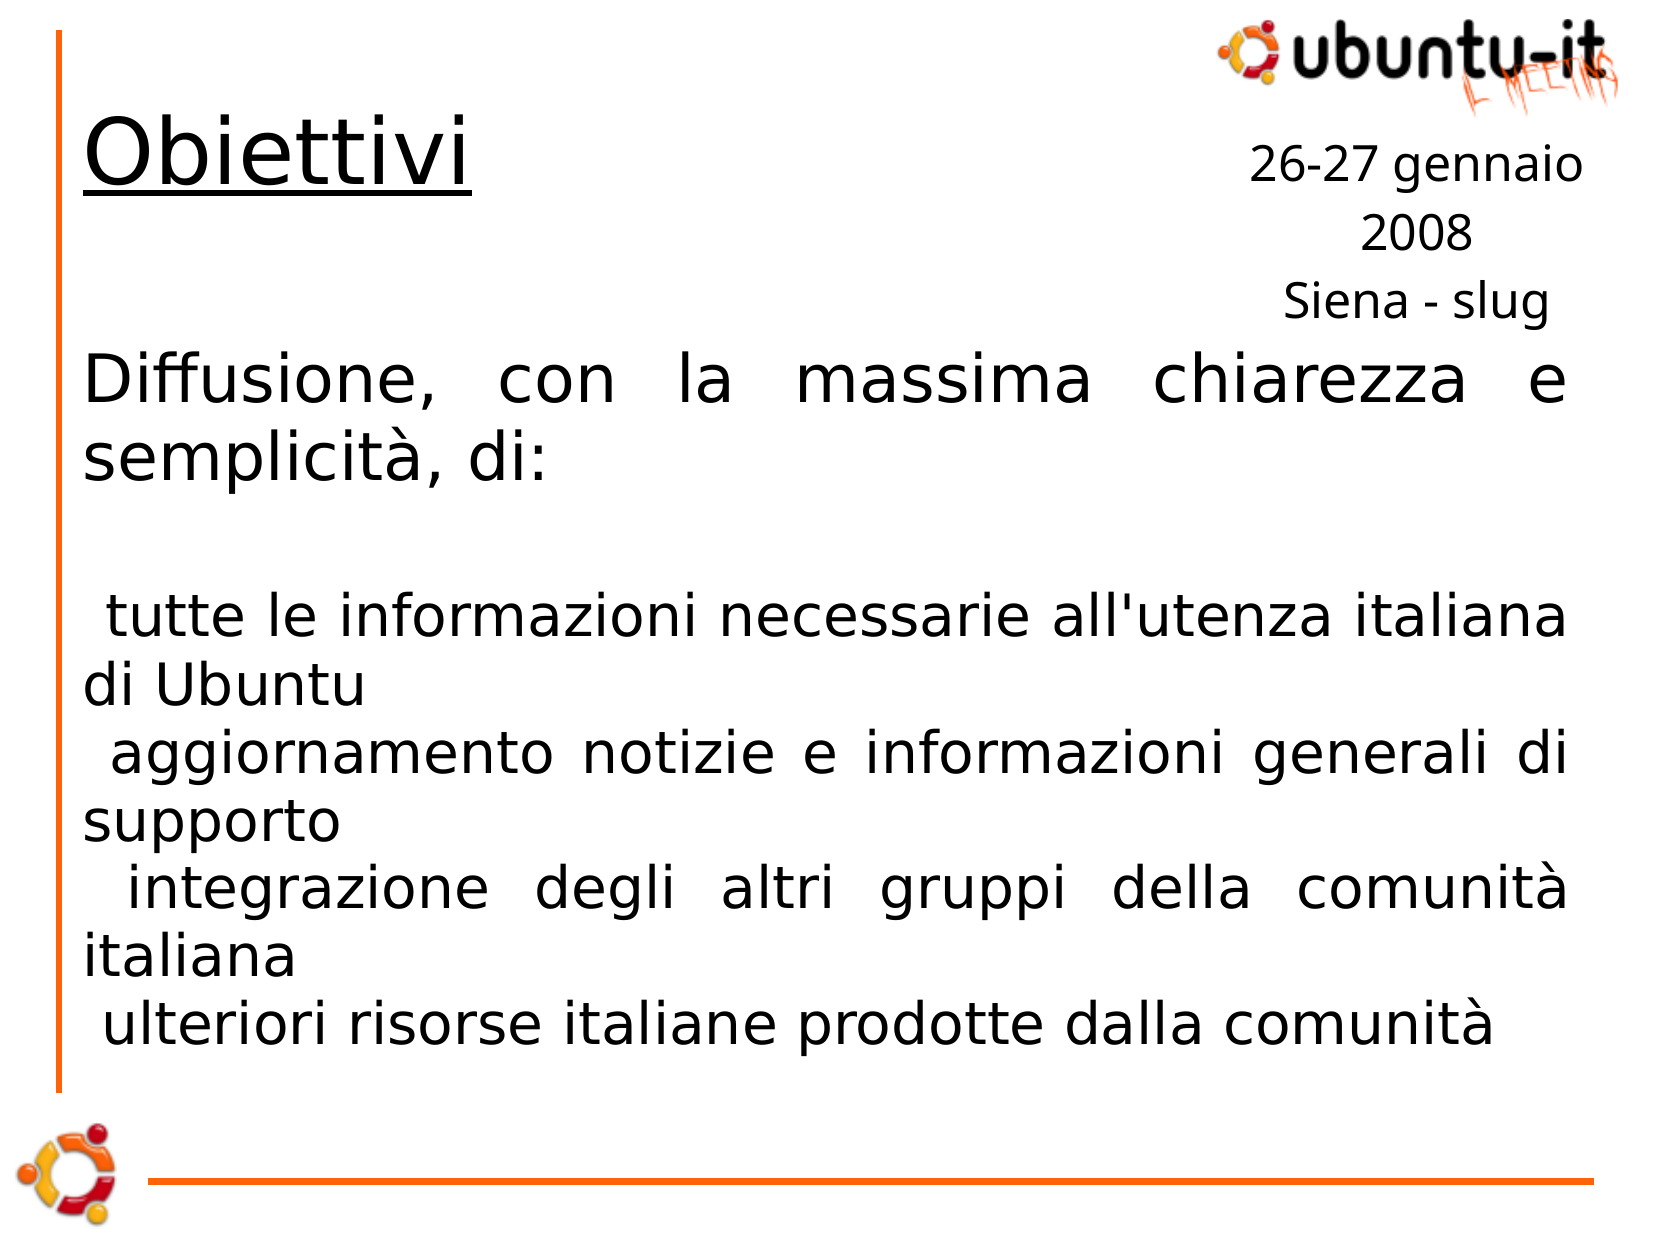

# Obiettivi
Diffusione, con la massima chiarezza e semplicità, di:
 tutte le informazioni necessarie all'utenza italiana di Ubuntu
 aggiornamento notizie e informazioni generali di supporto
 integrazione degli altri gruppi della comunità italiana
 ulteriori risorse italiane prodotte dalla comunità